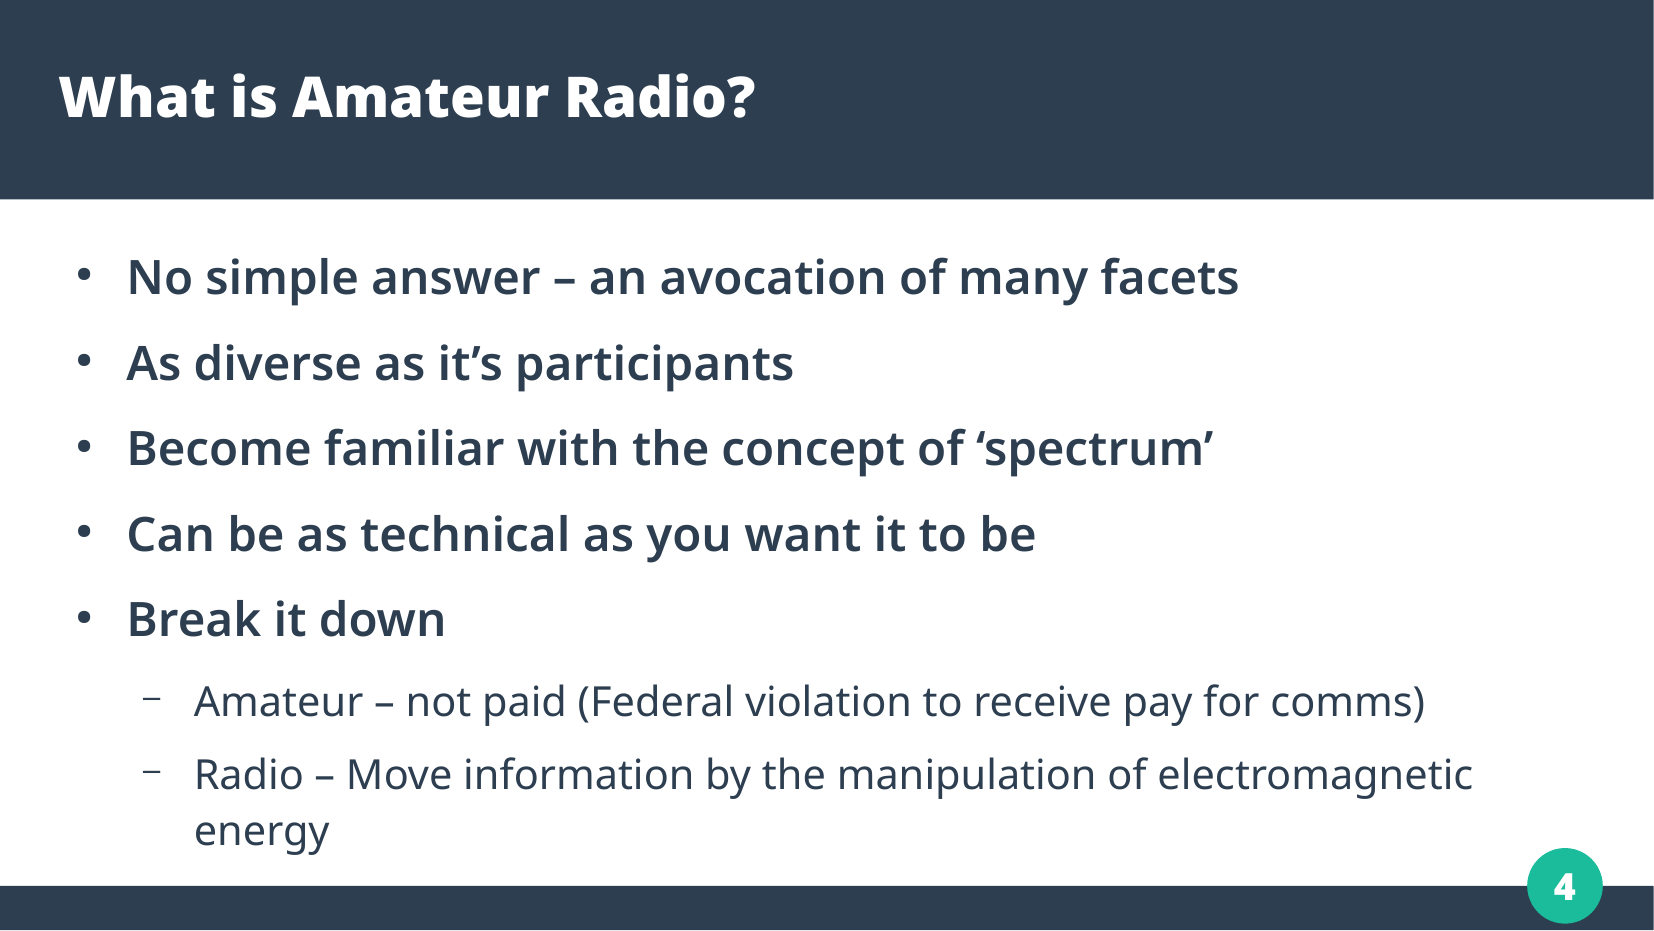

# What is Amateur Radio?
No simple answer – an avocation of many facets
As diverse as it’s participants
Become familiar with the concept of ‘spectrum’
Can be as technical as you want it to be
Break it down
Amateur – not paid (Federal violation to receive pay for comms)
Radio – Move information by the manipulation of electromagnetic energy